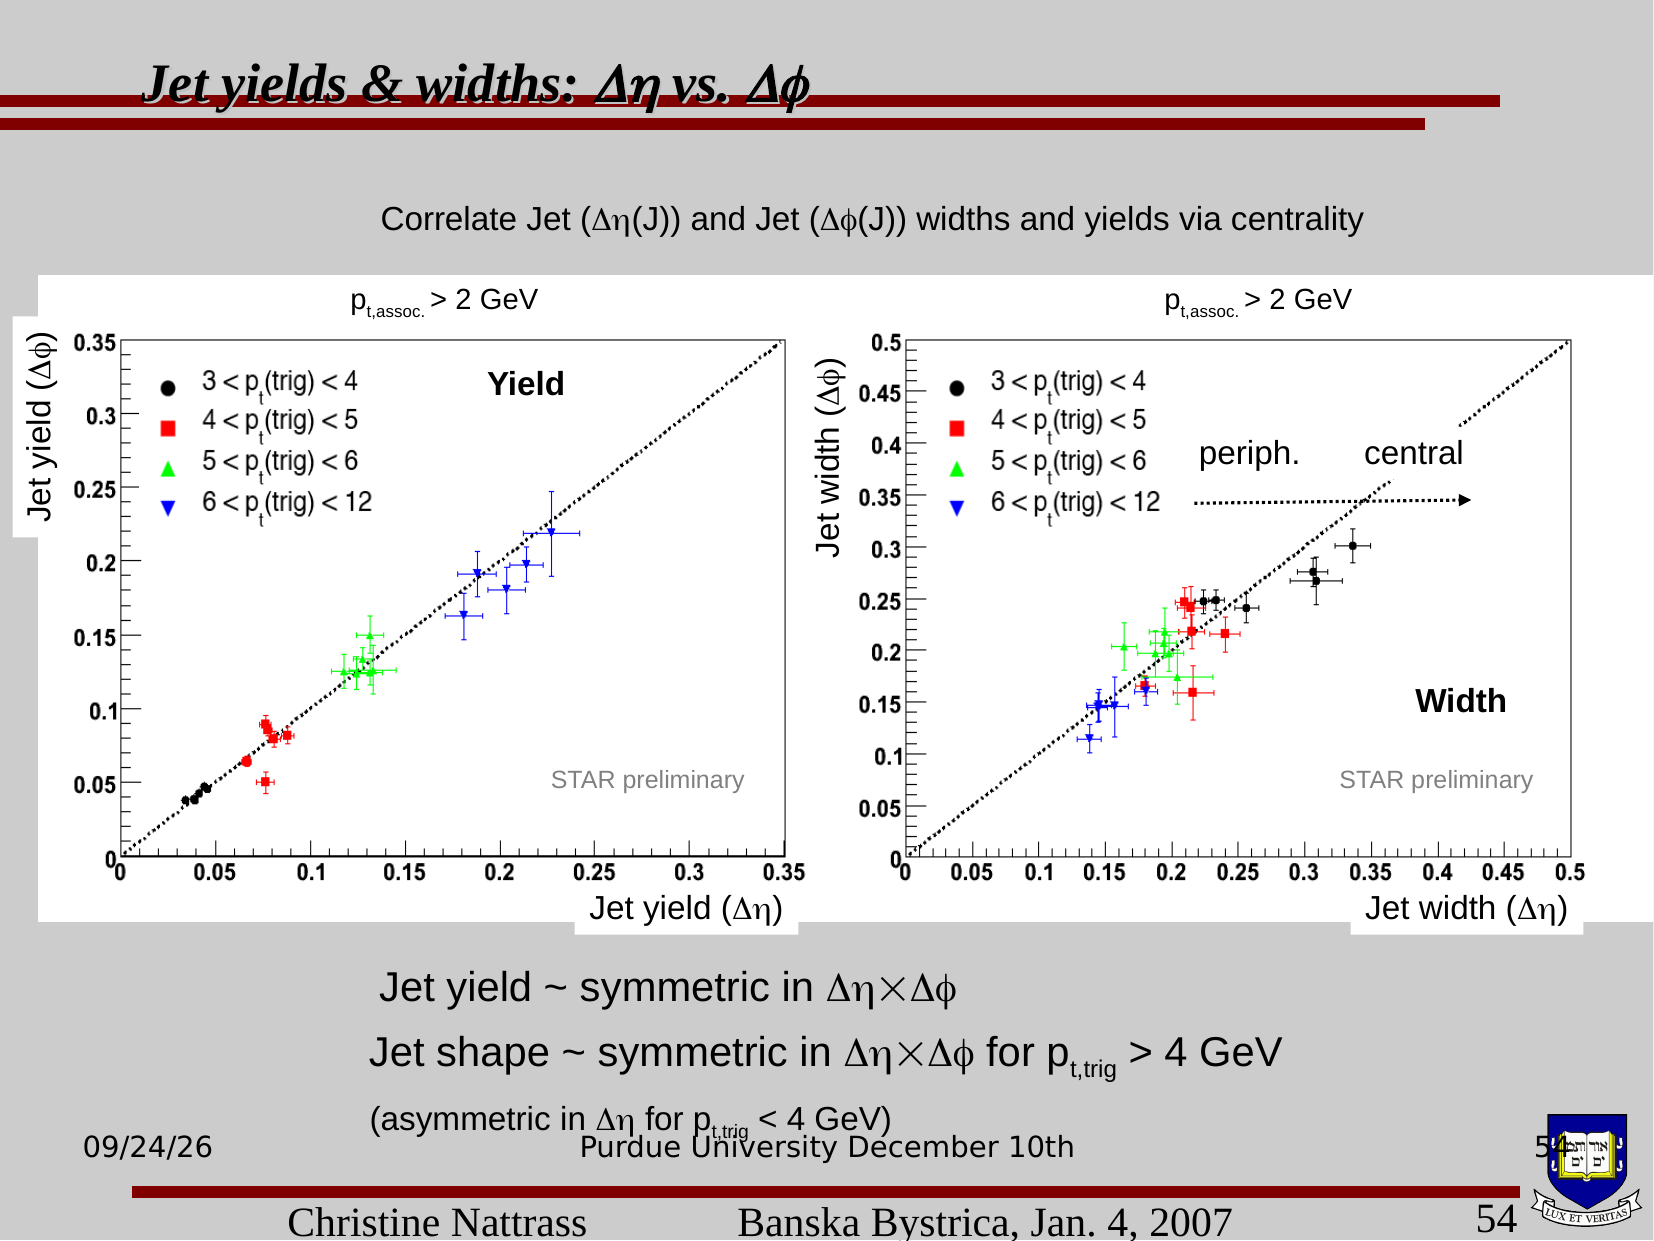

# Jet yields & widths:  vs. 
Correlate Jet ((J)) and Jet ((J)) widths and yields via centrality
pt,assoc. > 2 GeV
pt,assoc. > 2 GeV
Yield
Jet yield ()
periph.
central
Jet width ()
Width
STAR preliminary
STAR preliminary
Jet yield ()
Jet width ()
Jet yield ~ symmetric in 
 Jet shape ~ symmetric in  for pt,trig > 4 GeV
 (asymmetric in  for pt,trig < 4 GeV)
Purdue University December 10th
54